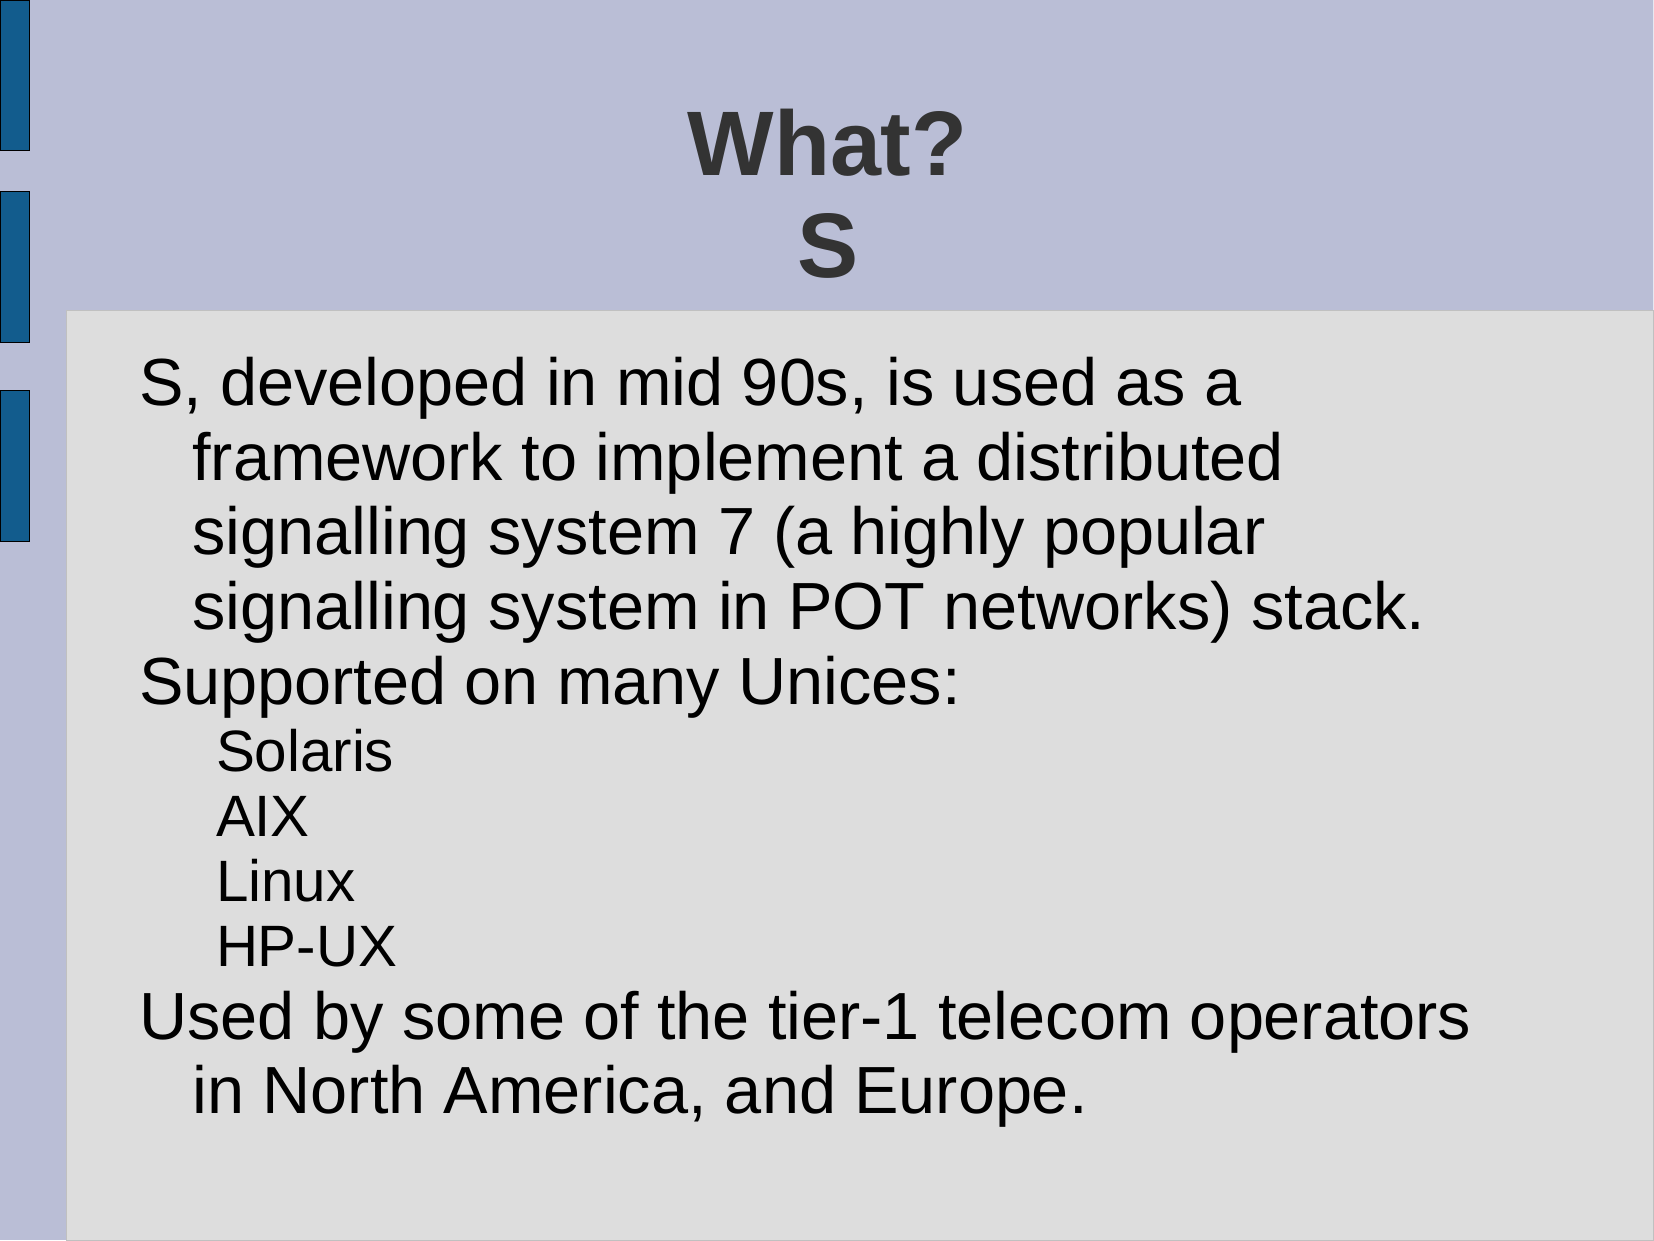

# What? S
S, developed in mid 90s, is used as a framework to implement a distributed signalling system 7 (a highly popular signalling system in POT networks) stack.
Supported on many Unices:
Solaris
AIX
Linux
HP-UX
Used by some of the tier-1 telecom operators in North America, and Europe.